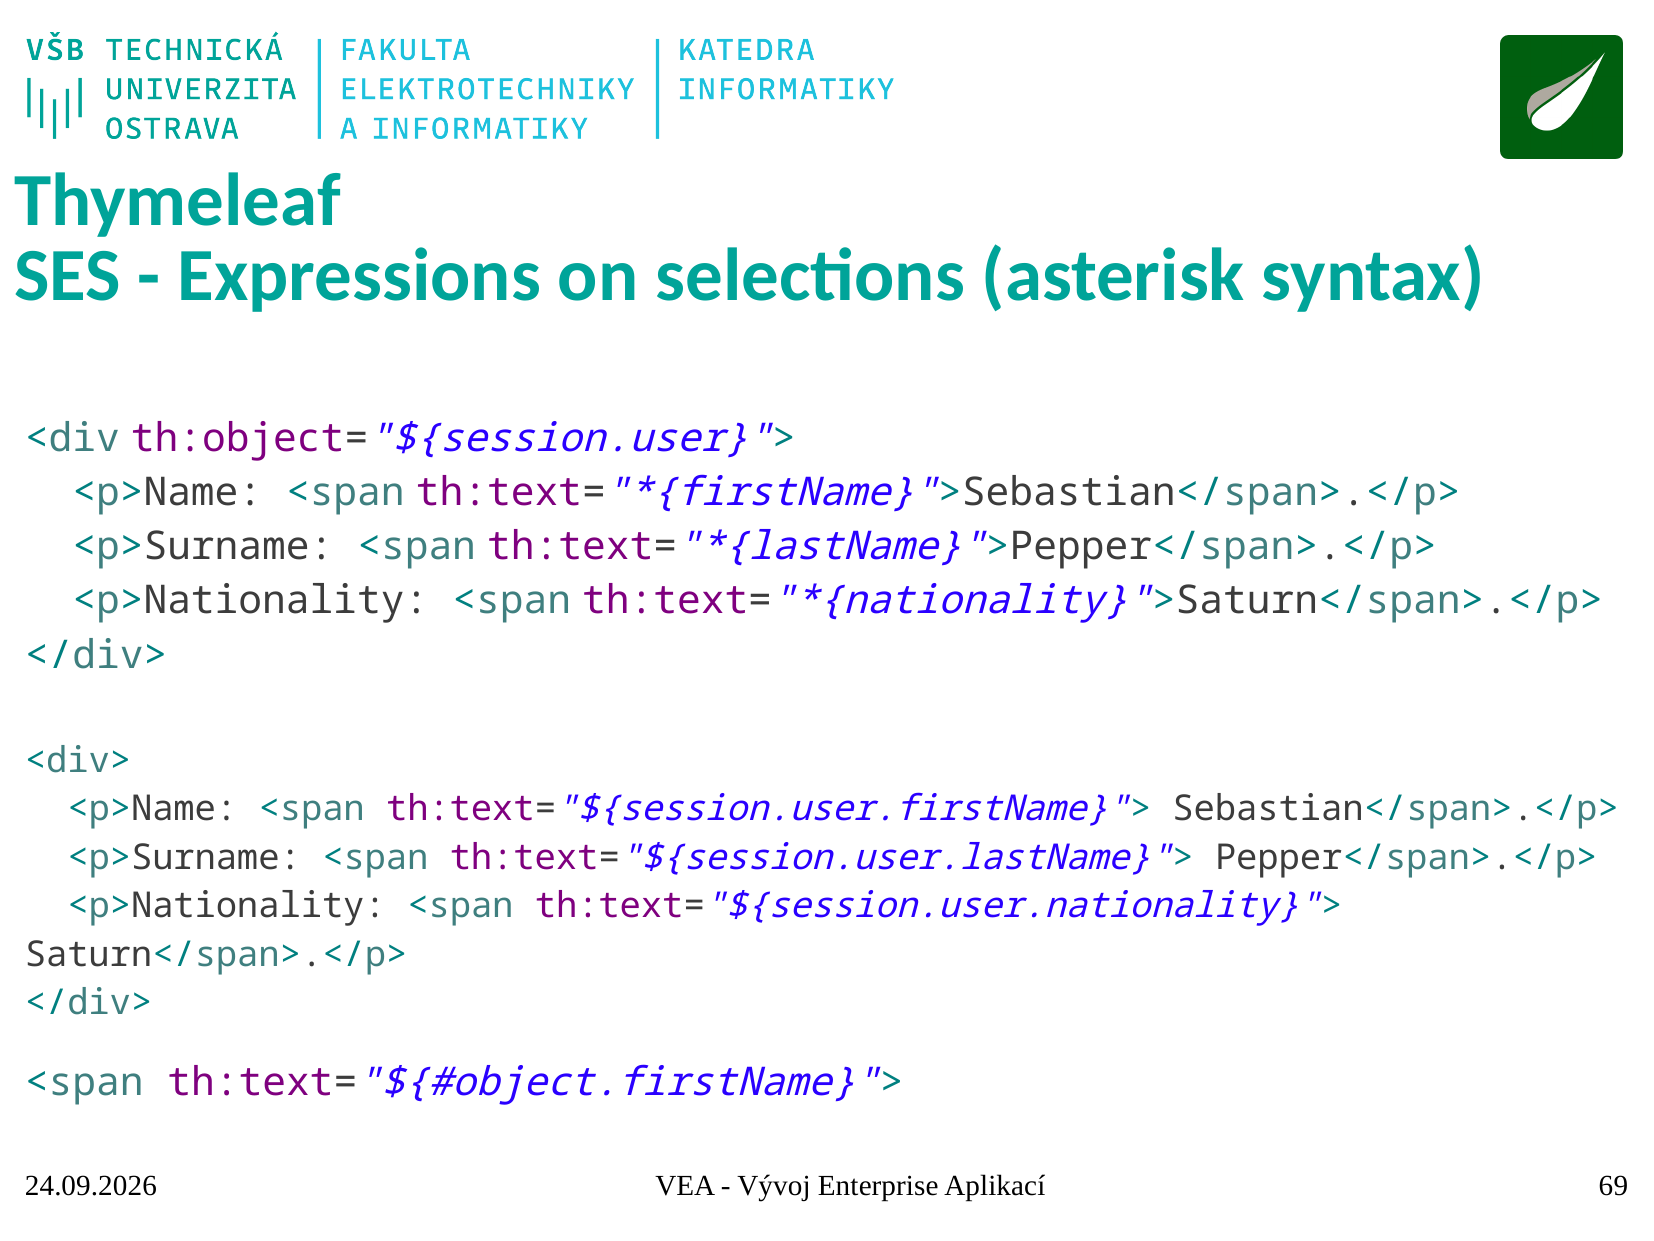

Thymeleaf
SES - Expressions on selections (asterisk syntax)
# <div th:object="${session.user}">
 <p>Name: <span th:text="*{firstName}">Sebastian</span>.</p>
 <p>Surname: <span th:text="*{lastName}">Pepper</span>.</p>
 <p>Nationality: <span th:text="*{nationality}">Saturn</span>.</p>
</div>
<div>
 <p>Name: <span th:text="${session.user.firstName}"> Sebastian</span>.</p>
 <p>Surname: <span th:text="${session.user.lastName}"> Pepper</span>.</p>
 <p>Nationality: <span th:text="${session.user.nationality}"> Saturn</span>.</p>
</div>
<span th:text="${#object.firstName}">
VEA - Vývoj Enterprise Aplikací
69